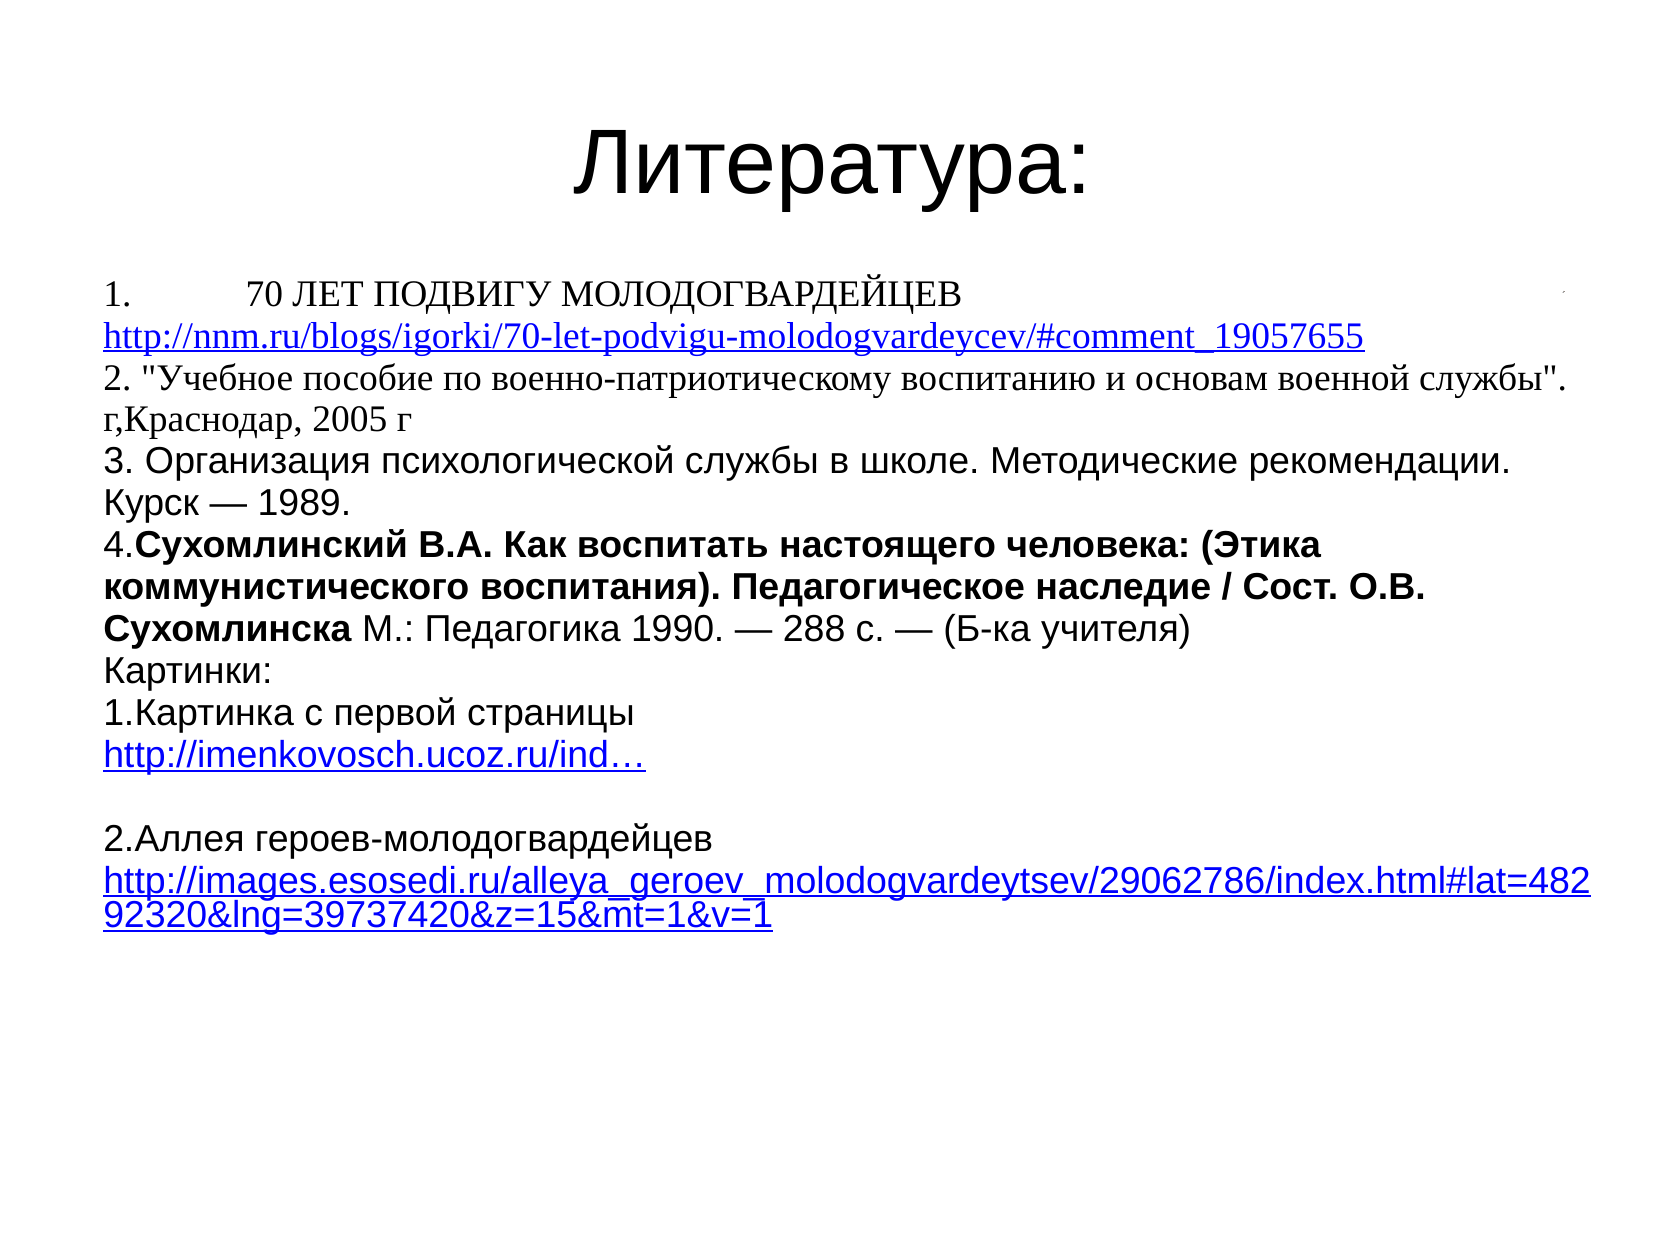

# Литература:
| 1. 70 ЛЕТ ПОДВИГУ МОЛОДОГВАРДЕЙЦЕВ http://nnm.ru/blogs/igorki/70-let-podvigu-molodogvardeycev/#comment\_19057655 2. "Учебное пособие по военно-патриотическому воспитанию и основам военной службы". г,Краснодар, 2005 г 3. Организация психологической службы в школе. Методические рекомендации. Курск — 1989. 4.Сухомлинский В.А. Как воспитать настоящего человека: (Этика коммунистического воспитания). Педагогическое наследие / Сост. О.В. Сухомлинска М.: Педагогика 1990. — 288 с. — (Б-ка учителя) Картинки: 1.Картинка с первой страницы http://imenkovosch.ucoz.ru/ind… 2.Аллея героев-молодогвардейцев http://images.esosedi.ru/alleya\_geroev\_molodogvardeytsev/29062786/index.html#lat=48292320&lng=39737420&z=15&mt=1&v=1 |
| --- |
### Chart
| Category | Столбец 1 | Столбец 2 | Столбец 3 |
|---|---|---|---|
| Строка 1 | 9.1 | 3.2 | 4.54 |
| Строка 2 | 2.4 | 8.8 | 9.65 |
| Строка 3 | 3.1 | 1.5 | 3.7 |
| Строка 4 | 4.3 | 9.02 | 6.2 |